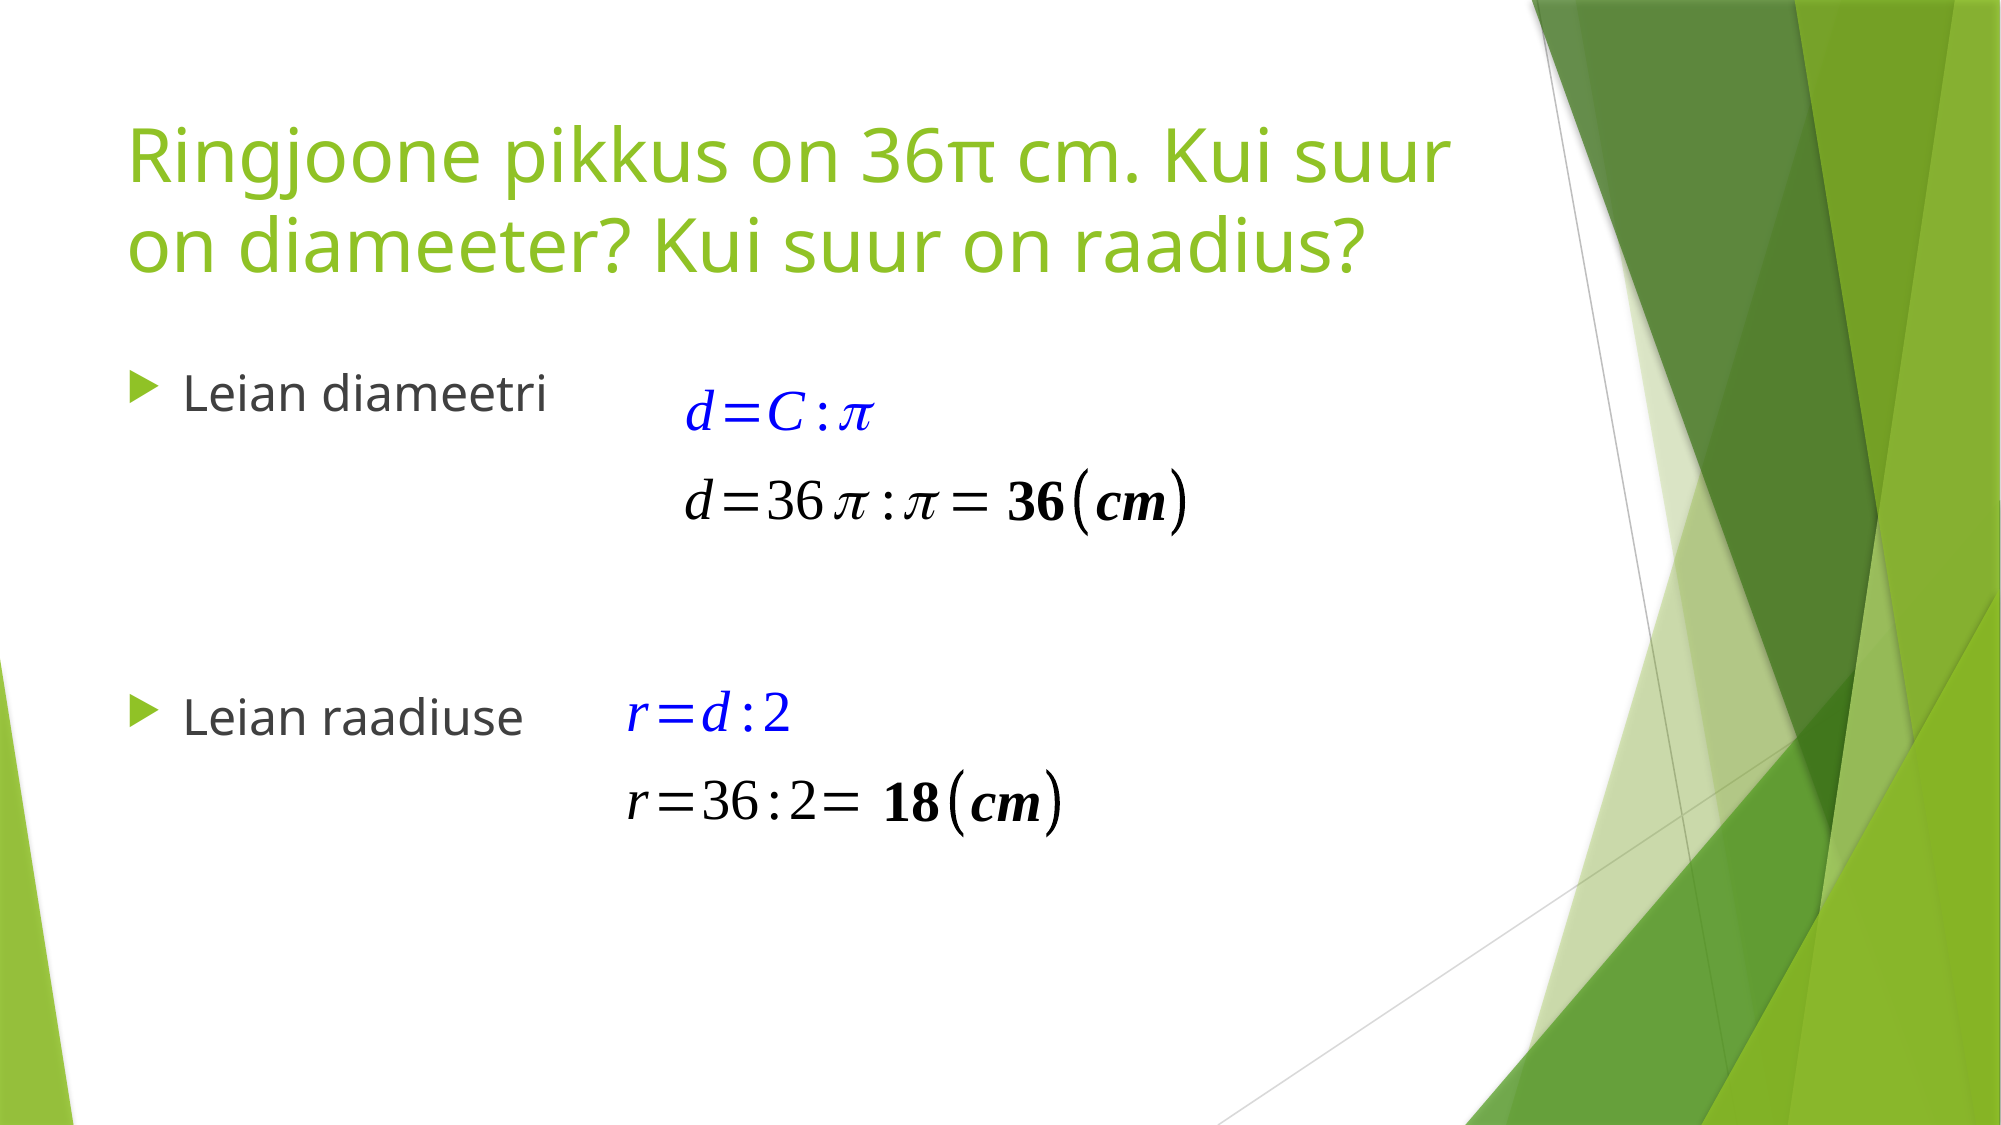

# Ringjoone pikkus on 36π cm. Kui suur on diameeter? Kui suur on raadius?
Leian diameetri
Leian raadiuse